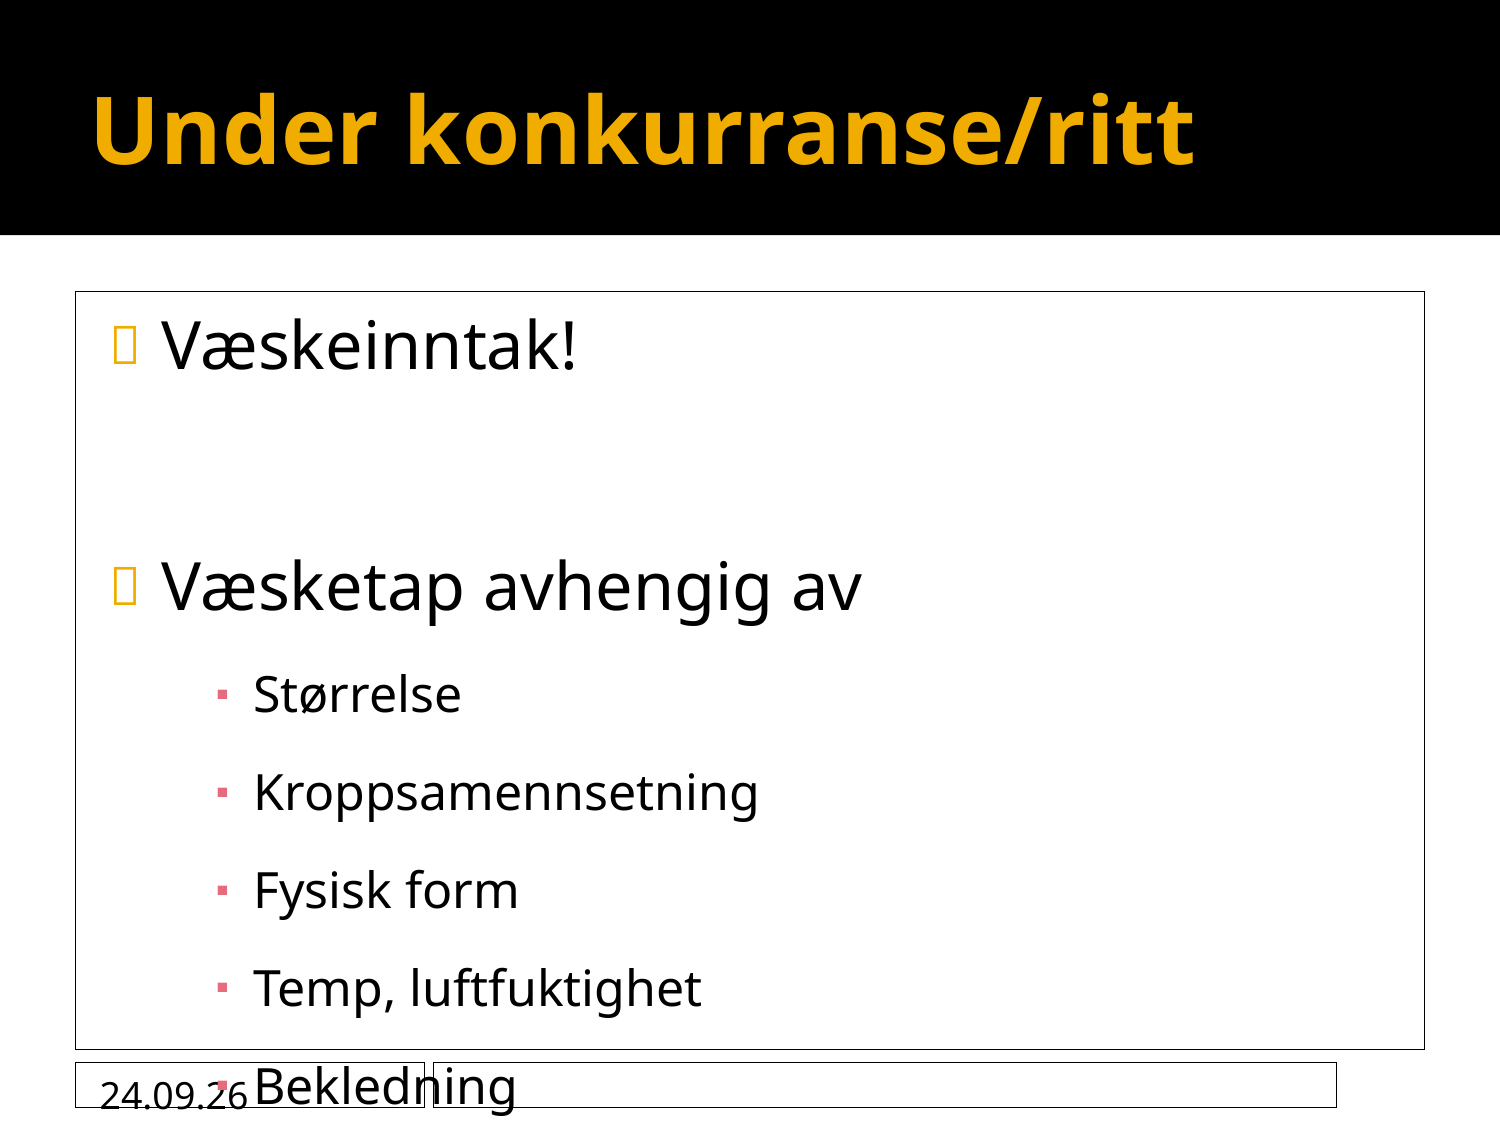

# Under konkurranse/ritt
Væskeinntak!
Væsketap avhengig av
Størrelse
Kroppsamennsetning
Fysisk form
Temp, luftfuktighet
Bekledning
Intensitet og varighet